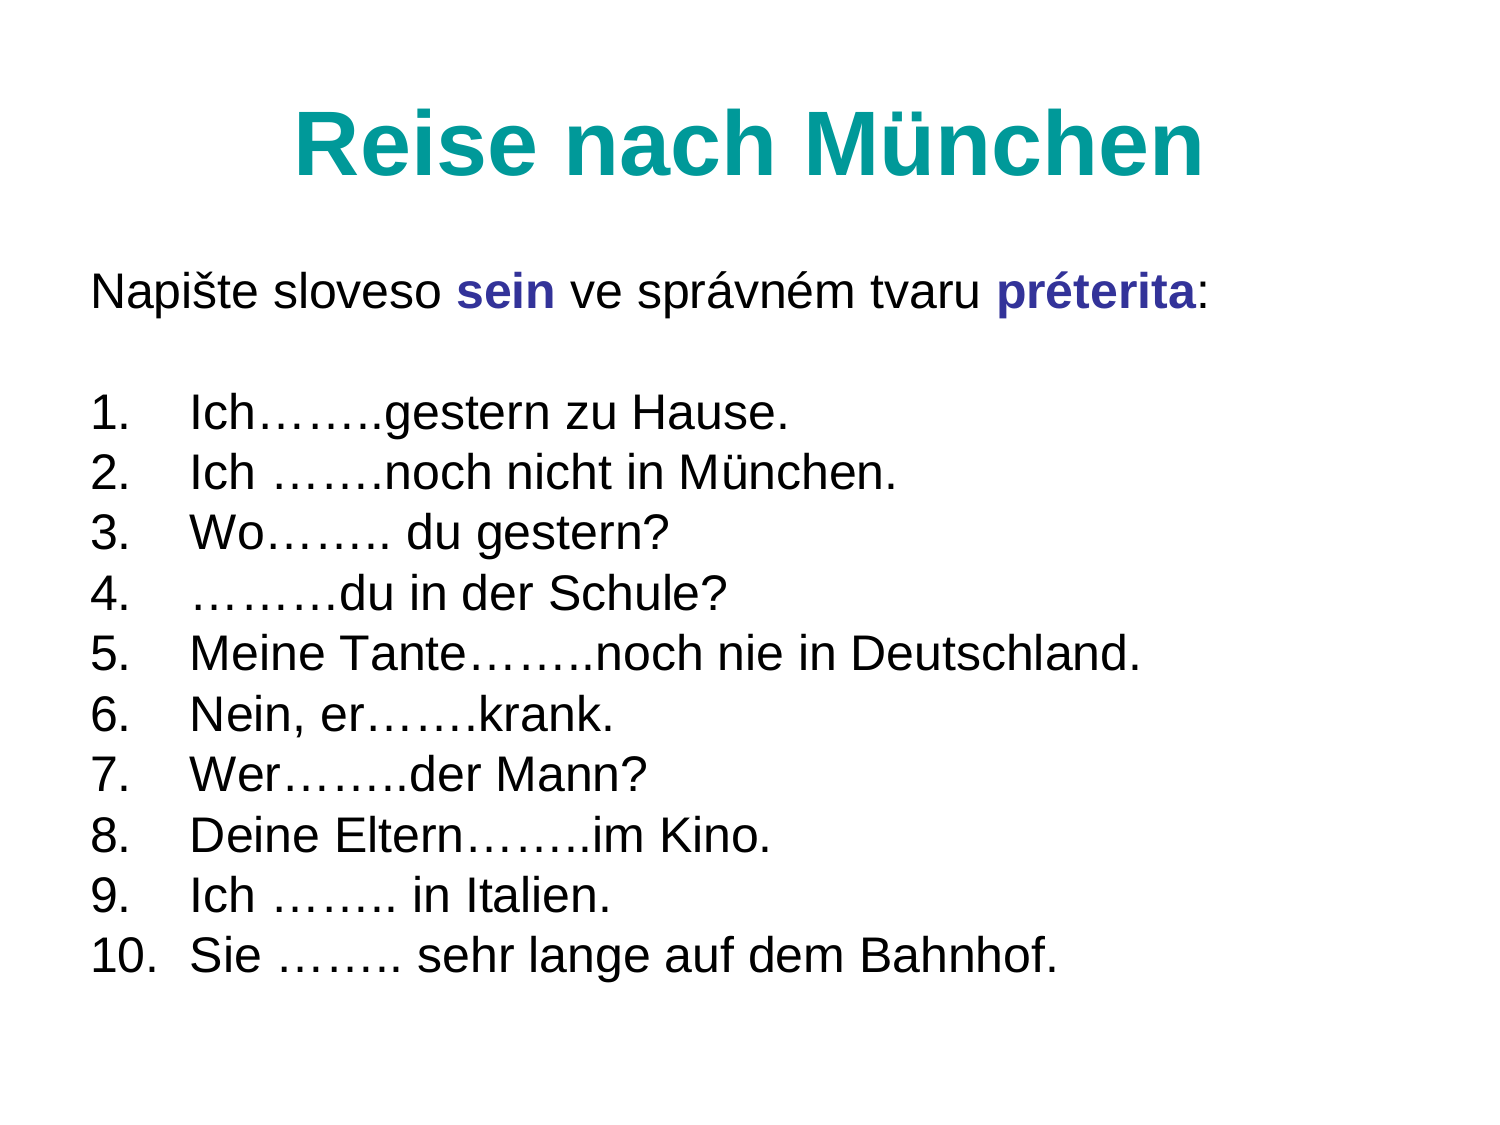

# Reise nach München
Napište sloveso sein ve správném tvaru préterita:
Ich……..gestern zu Hause.
Ich …….noch nicht in München.
Wo…….. du gestern?
………du in der Schule?
Meine Tante……..noch nie in Deutschland.
Nein, er…….krank.
Wer……..der Mann?
Deine Eltern……..im Kino.
Ich …….. in Italien.
Sie …….. sehr lange auf dem Bahnhof.